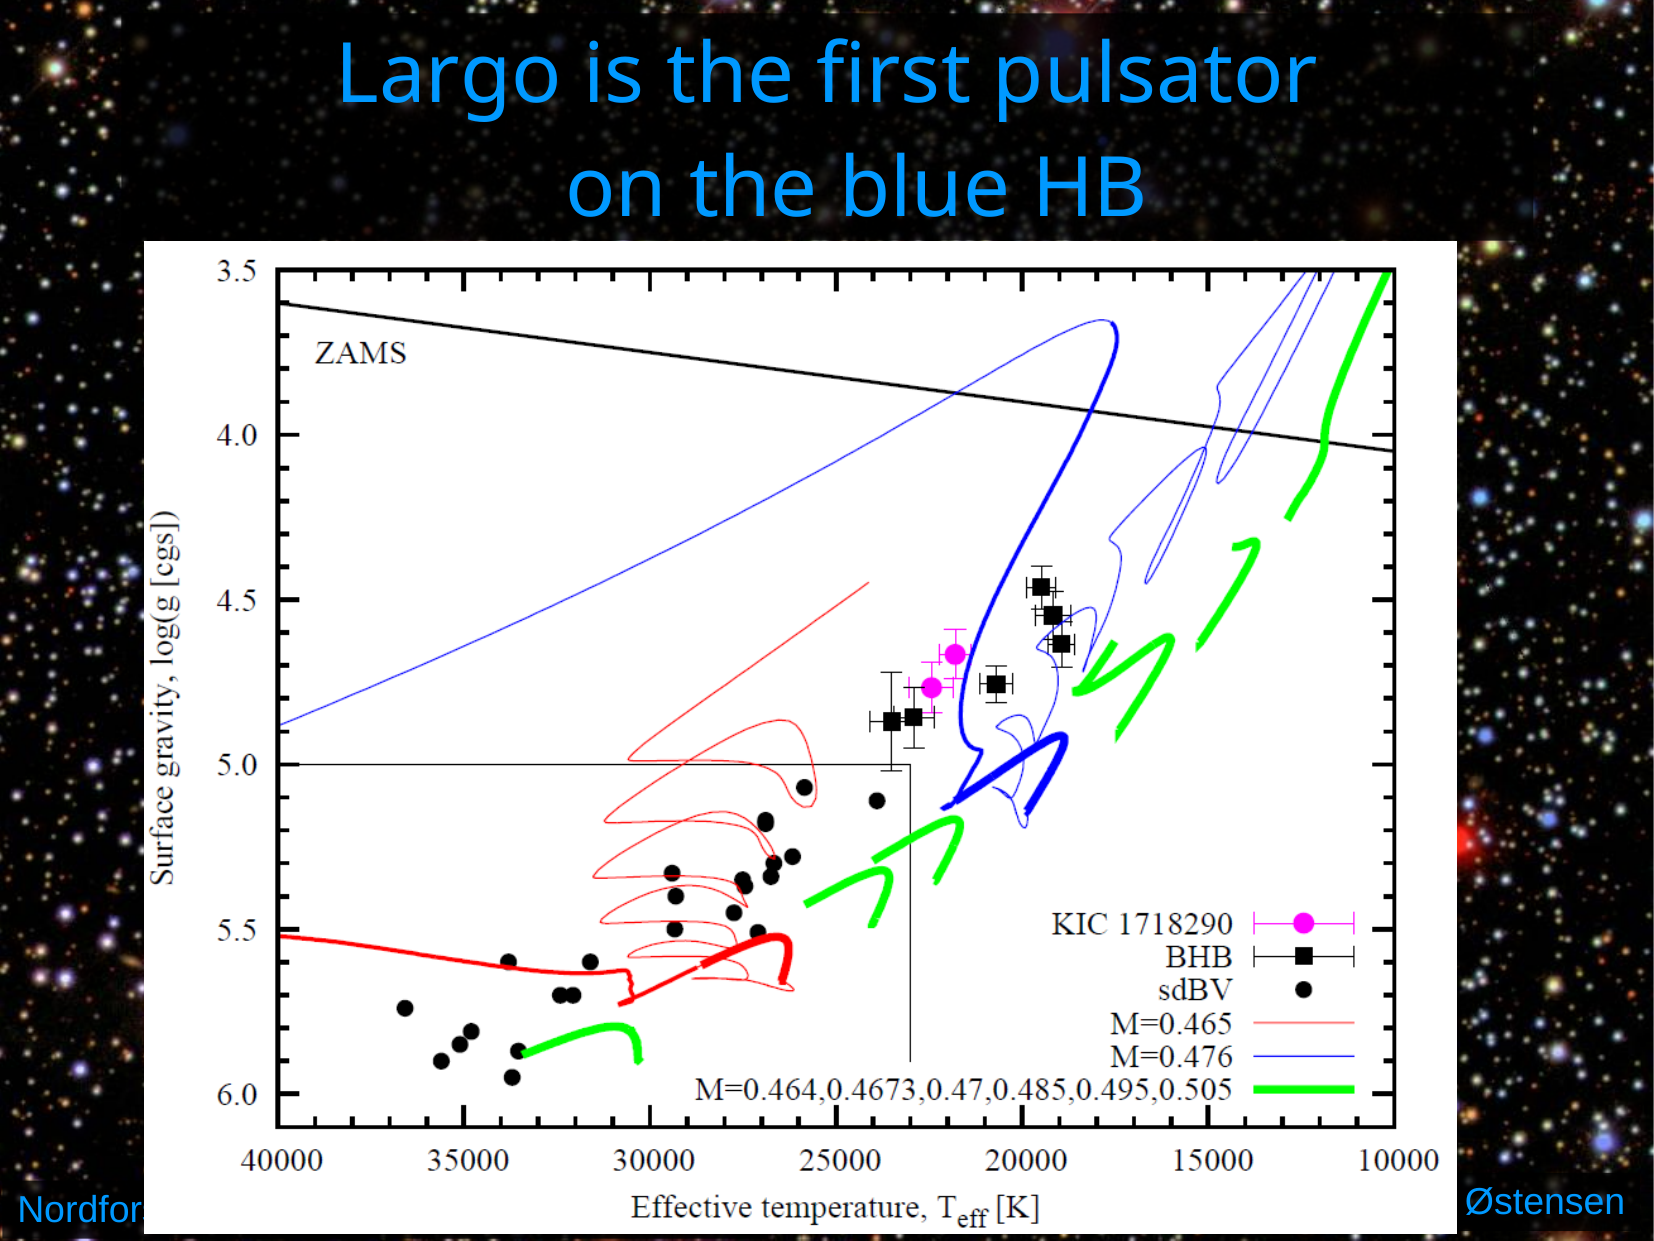

# Largo is the first pulsator on the blue HB